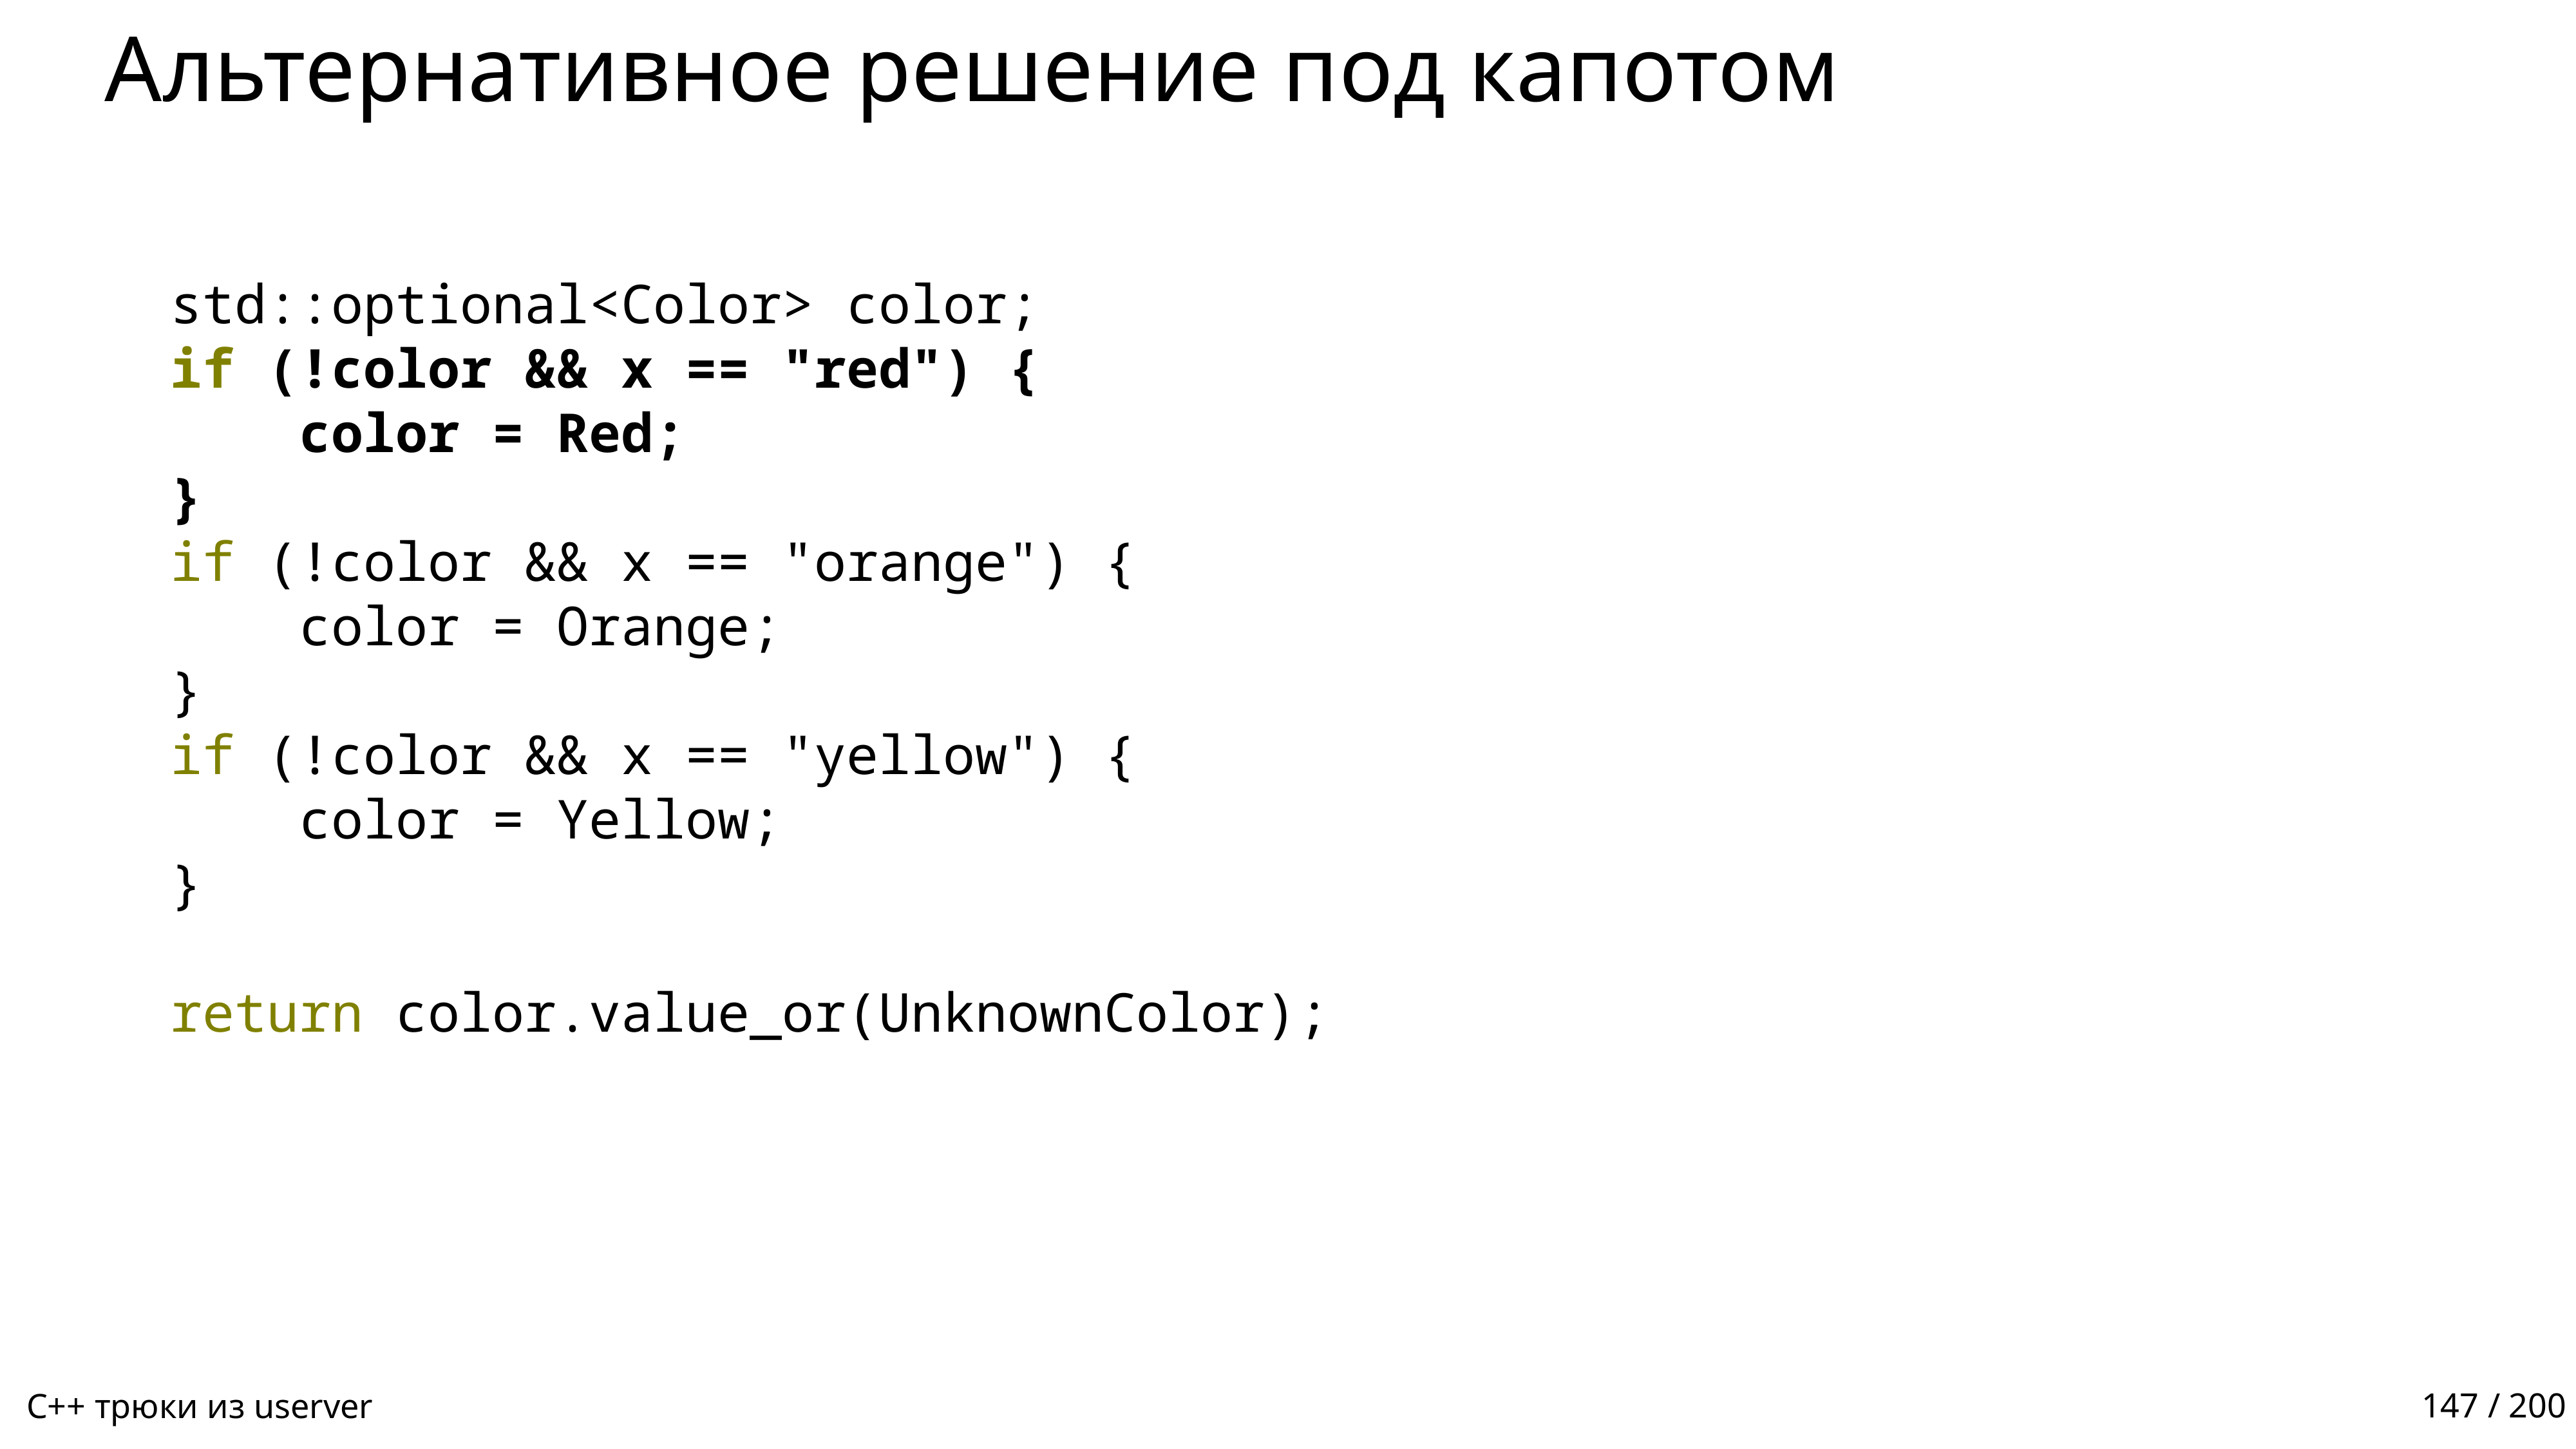

Альтернативное решение под капотом
# std::optional<Color> color;
 if (!color && x == "red") {
 color = Red;
 }
 if (!color && x == "orange") {
 color = Orange;
 }
 if (!color && x == "yellow") {
 color = Yellow;
 }
 return color.value_or(UnknownColor);
C++ трюки из userver